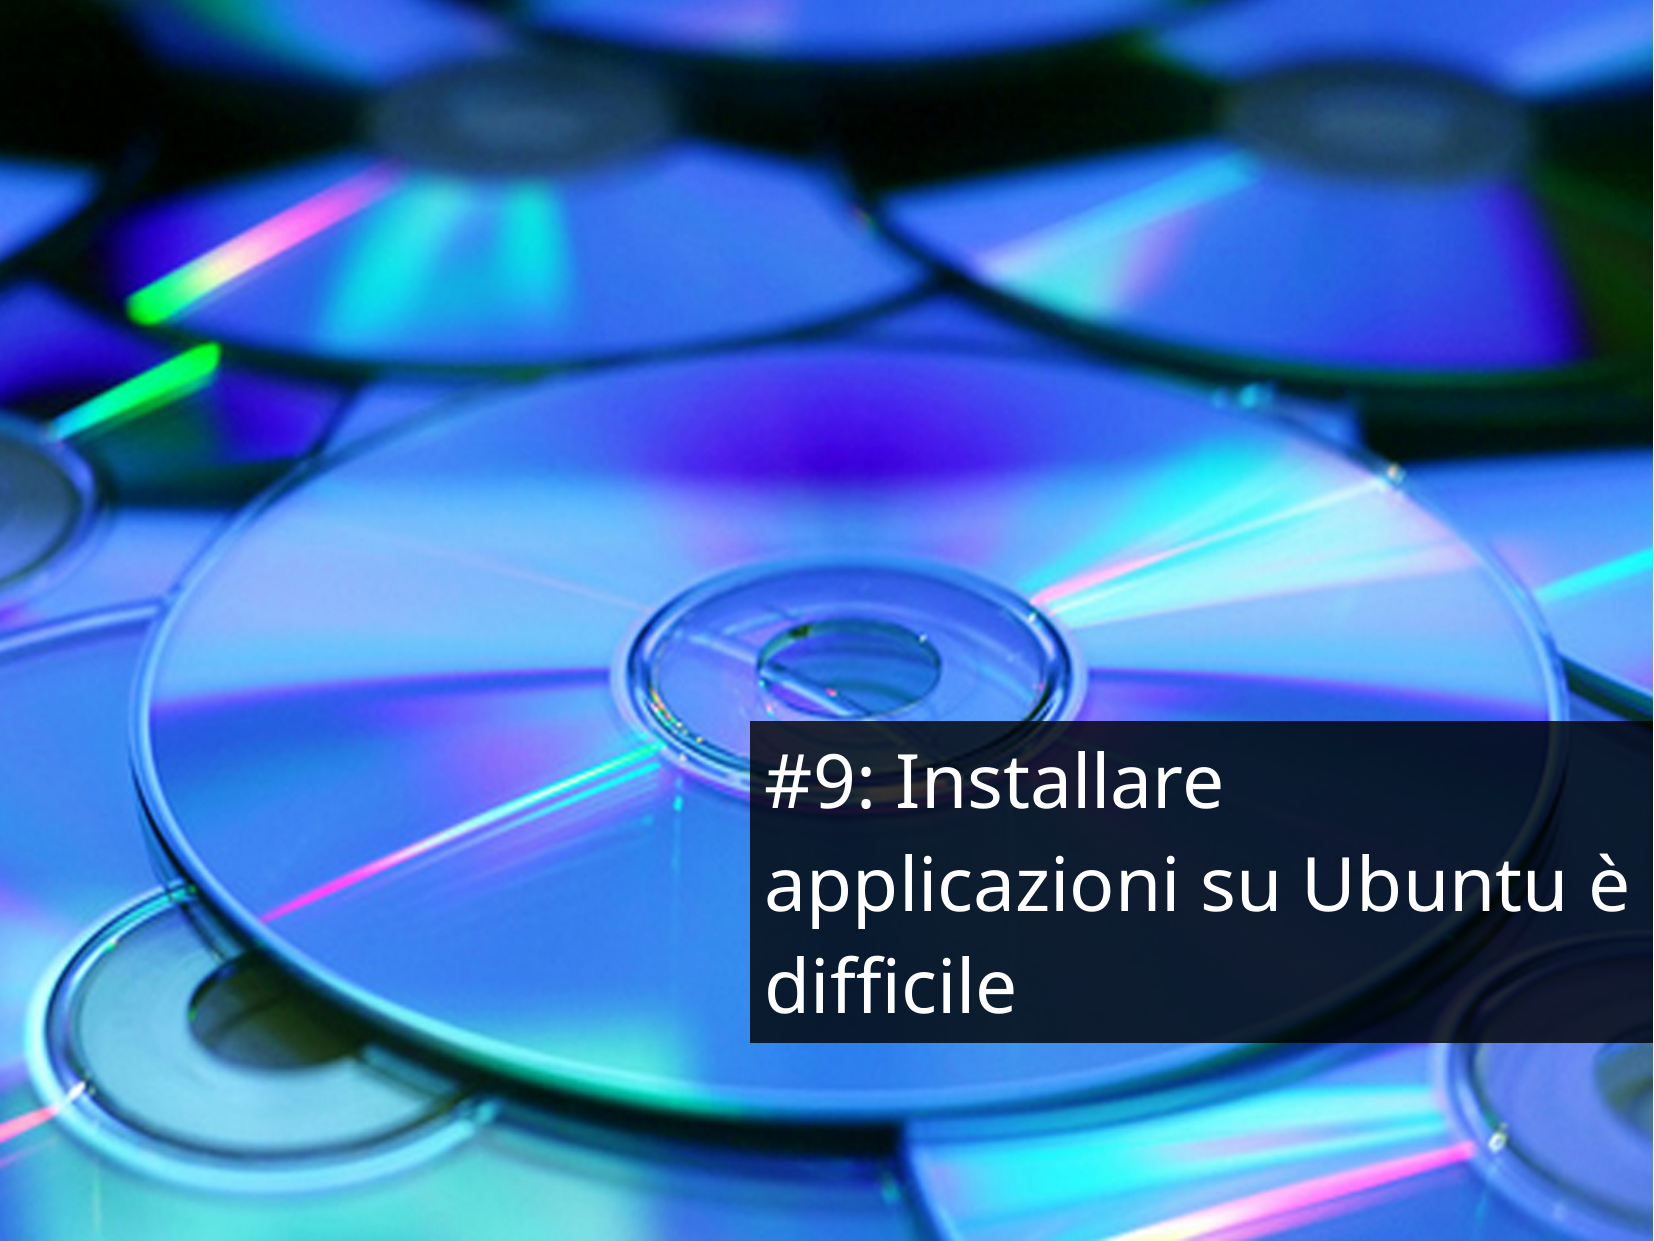

#9: Installare applicazioni su Ubuntu è difficile